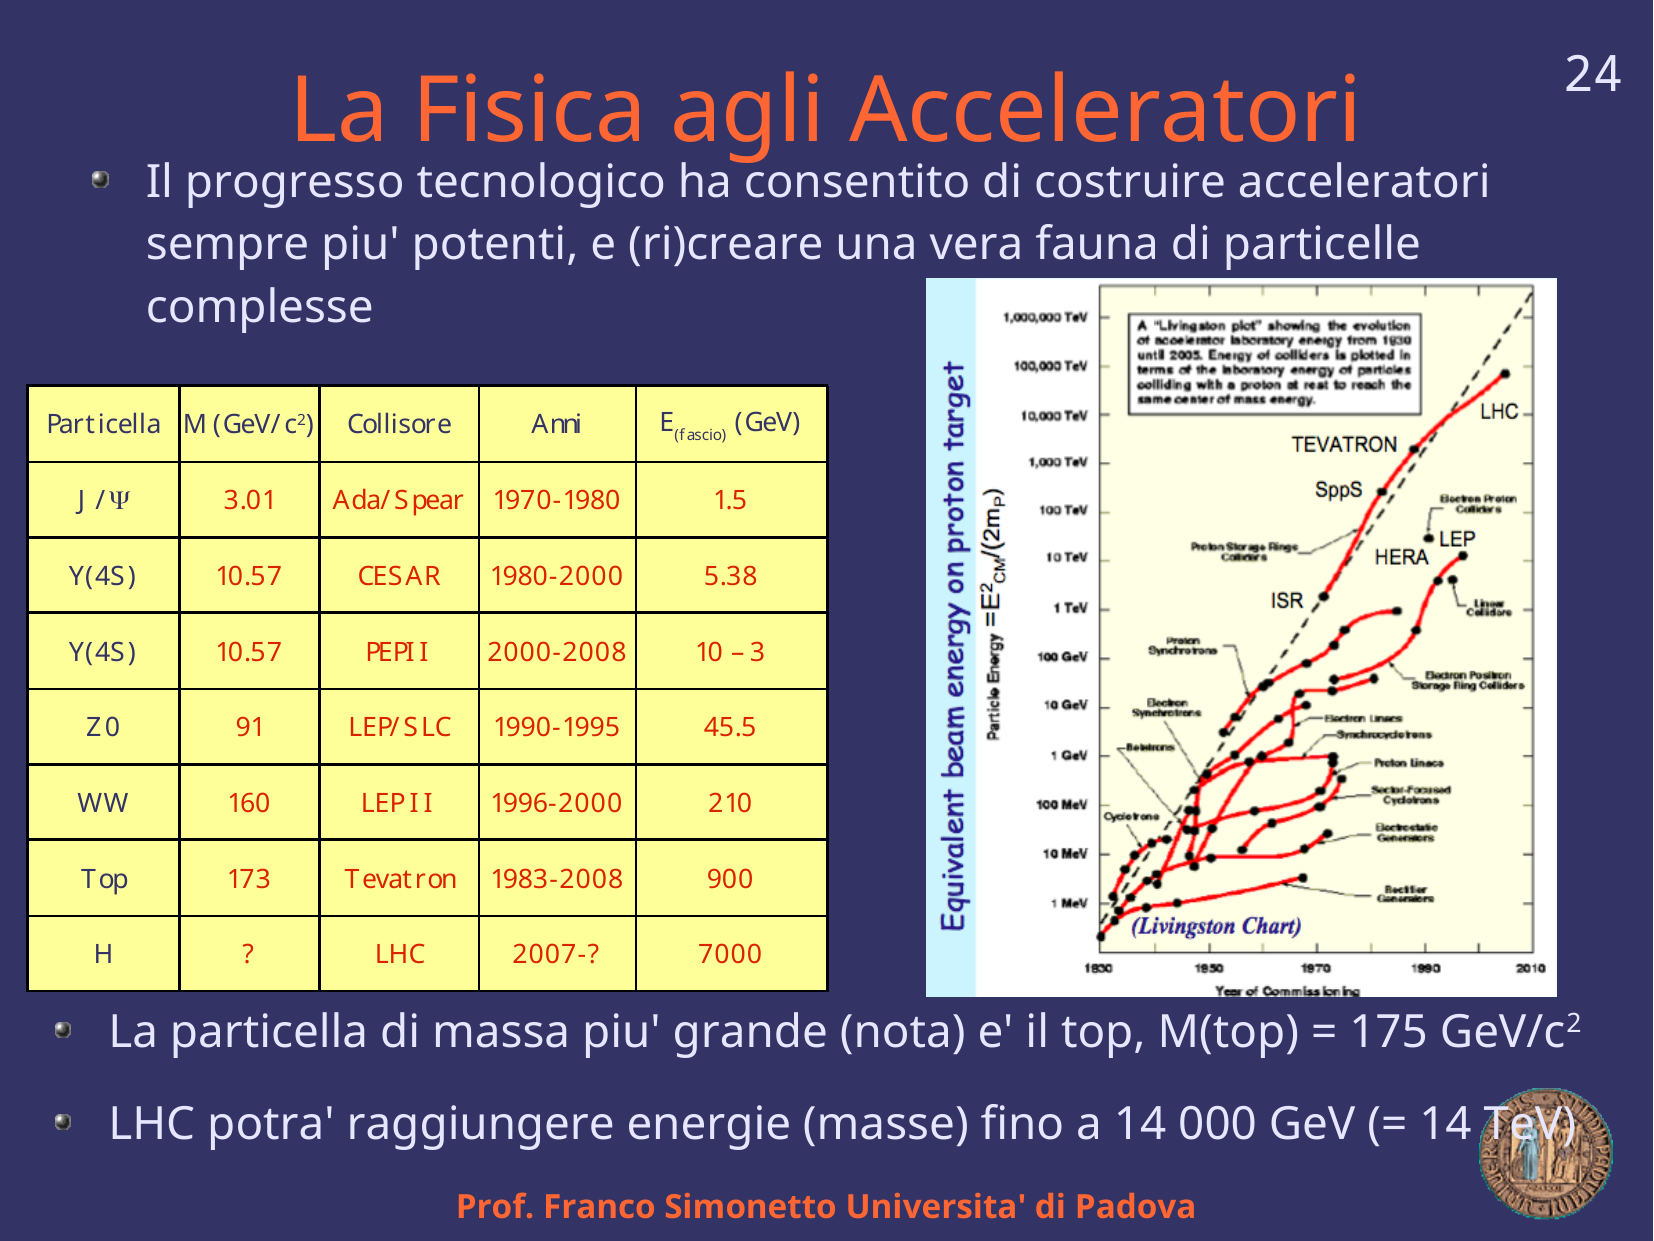

24
# La Fisica agli Acceleratori
Il progresso tecnologico ha consentito di costruire acceleratori sempre piu' potenti, e (ri)creare una vera fauna di particelle complesse
La particella di massa piu' grande (nota) e' il top, M(top) = 175 GeV/c2
LHC potra' raggiungere energie (masse) fino a 14 000 GeV (= 14 TeV)